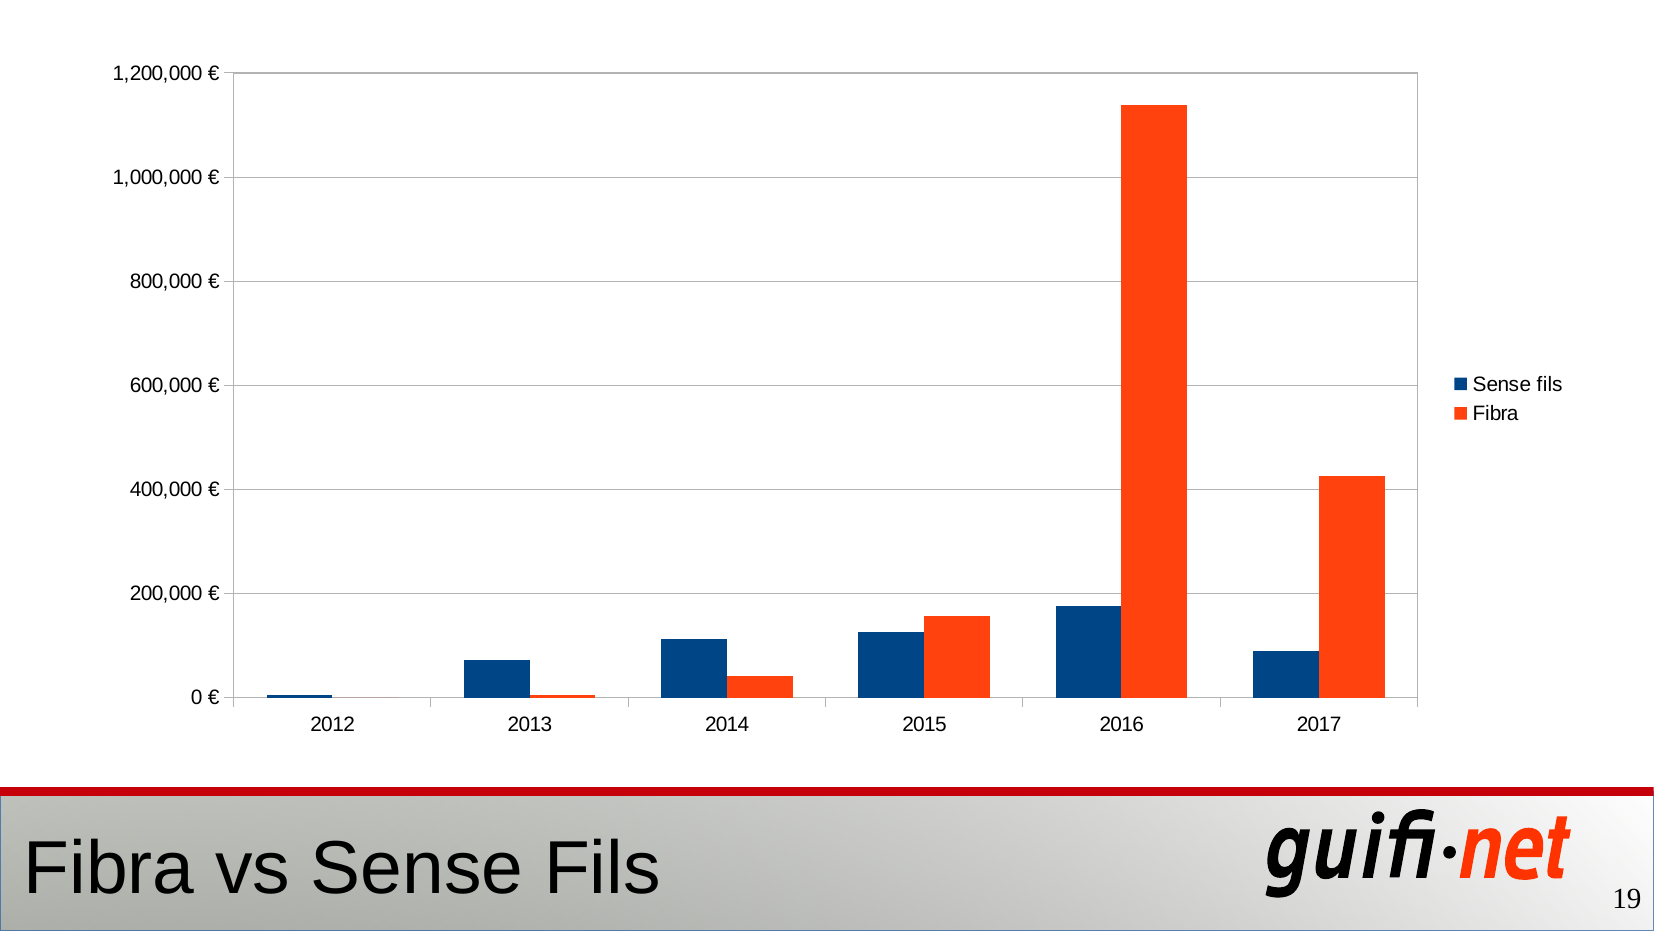

### Chart
| Category | Sense fils | Fibra |
|---|---|---|
| 2012 | 4942.0 | 0.0 |
| 2013 | 72463.0 | 4302.0 |
| 2014 | 112780.0 | 41095.0 |
| 2015 | 126552.0 | 157485.0 |
| 2016 | 175835.0 | 1138198.0 |
| 2017 | 89200.0 | 426201.0 |# Fibra vs Sense Fils
19